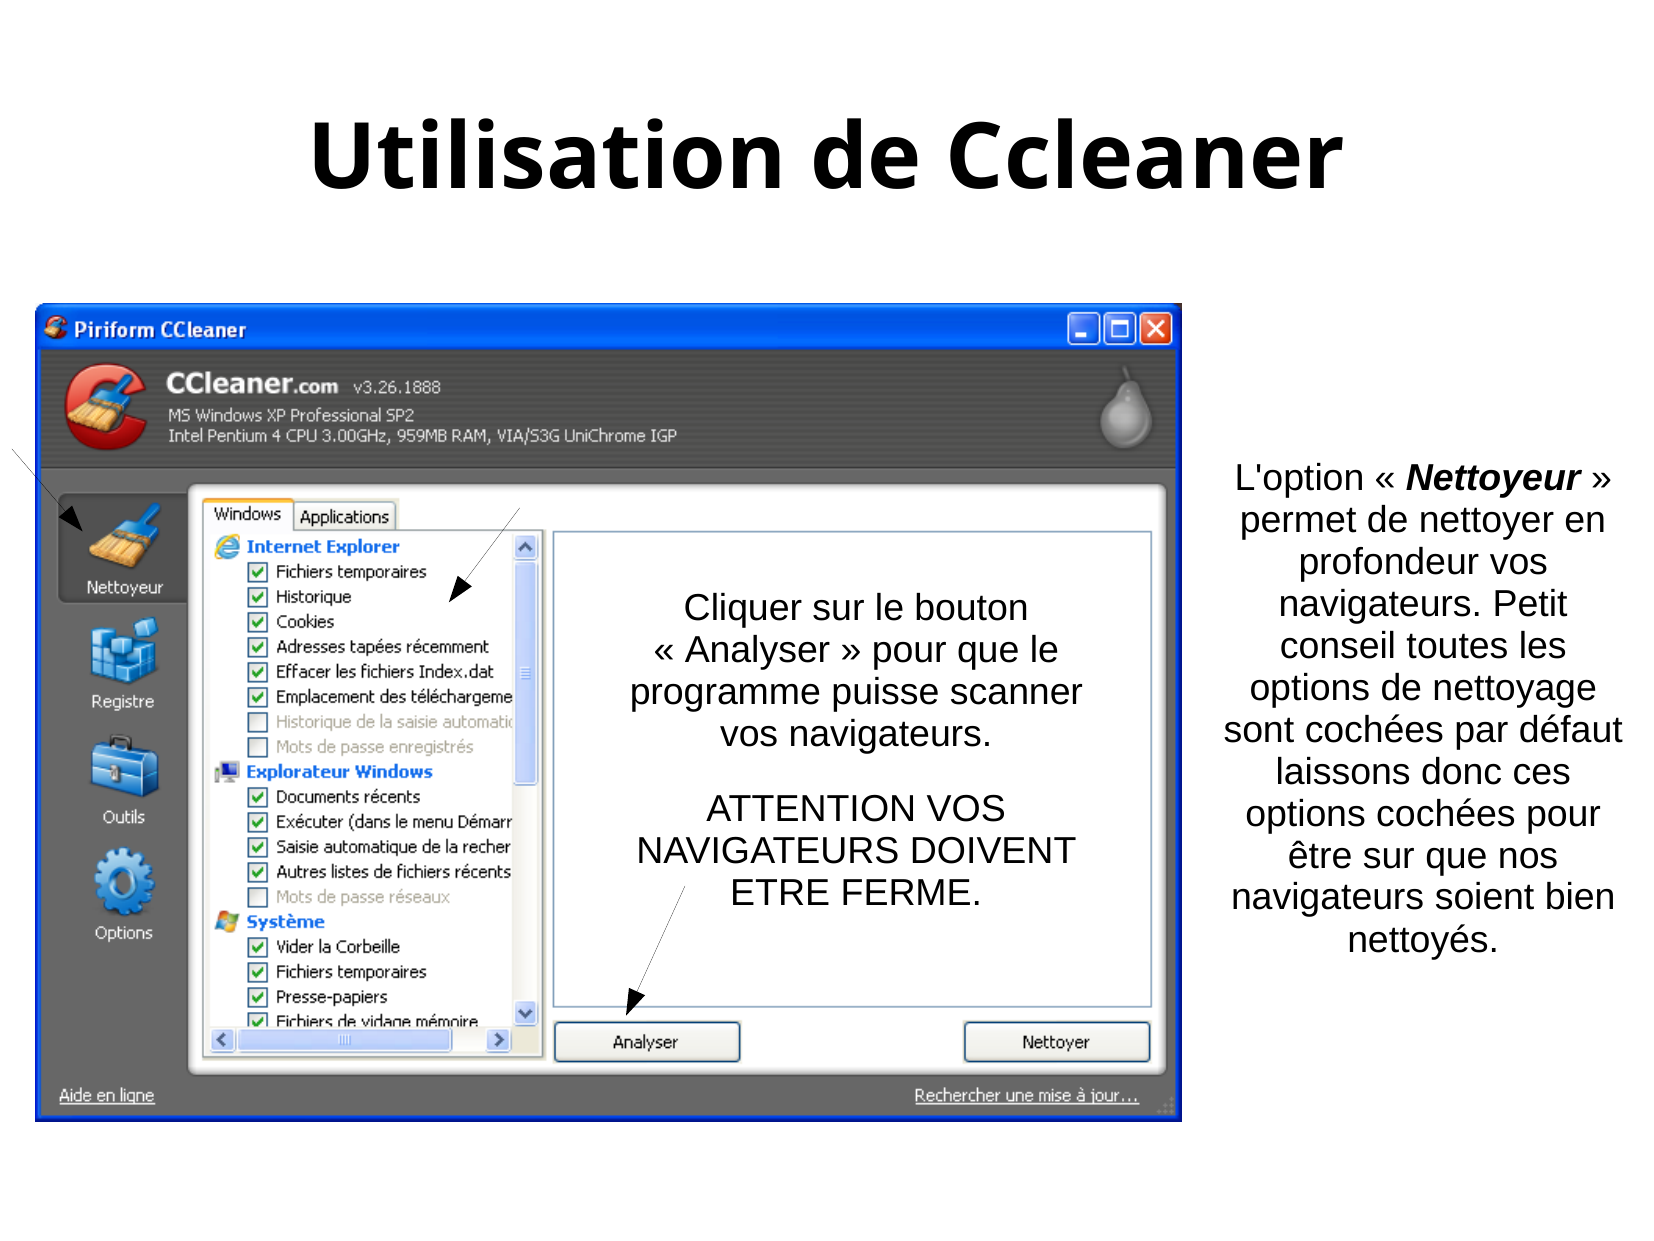

# Utilisation de Ccleaner
L'option « Nettoyeur » permet de nettoyer en profondeur vos navigateurs. Petit conseil toutes les options de nettoyage sont cochées par défaut laissons donc ces options cochées pour être sur que nos navigateurs soient bien nettoyés.
Cliquer sur le bouton « Analyser » pour que le programme puisse scanner vos navigateurs.
ATTENTION VOS NAVIGATEURS DOIVENT ETRE FERME.